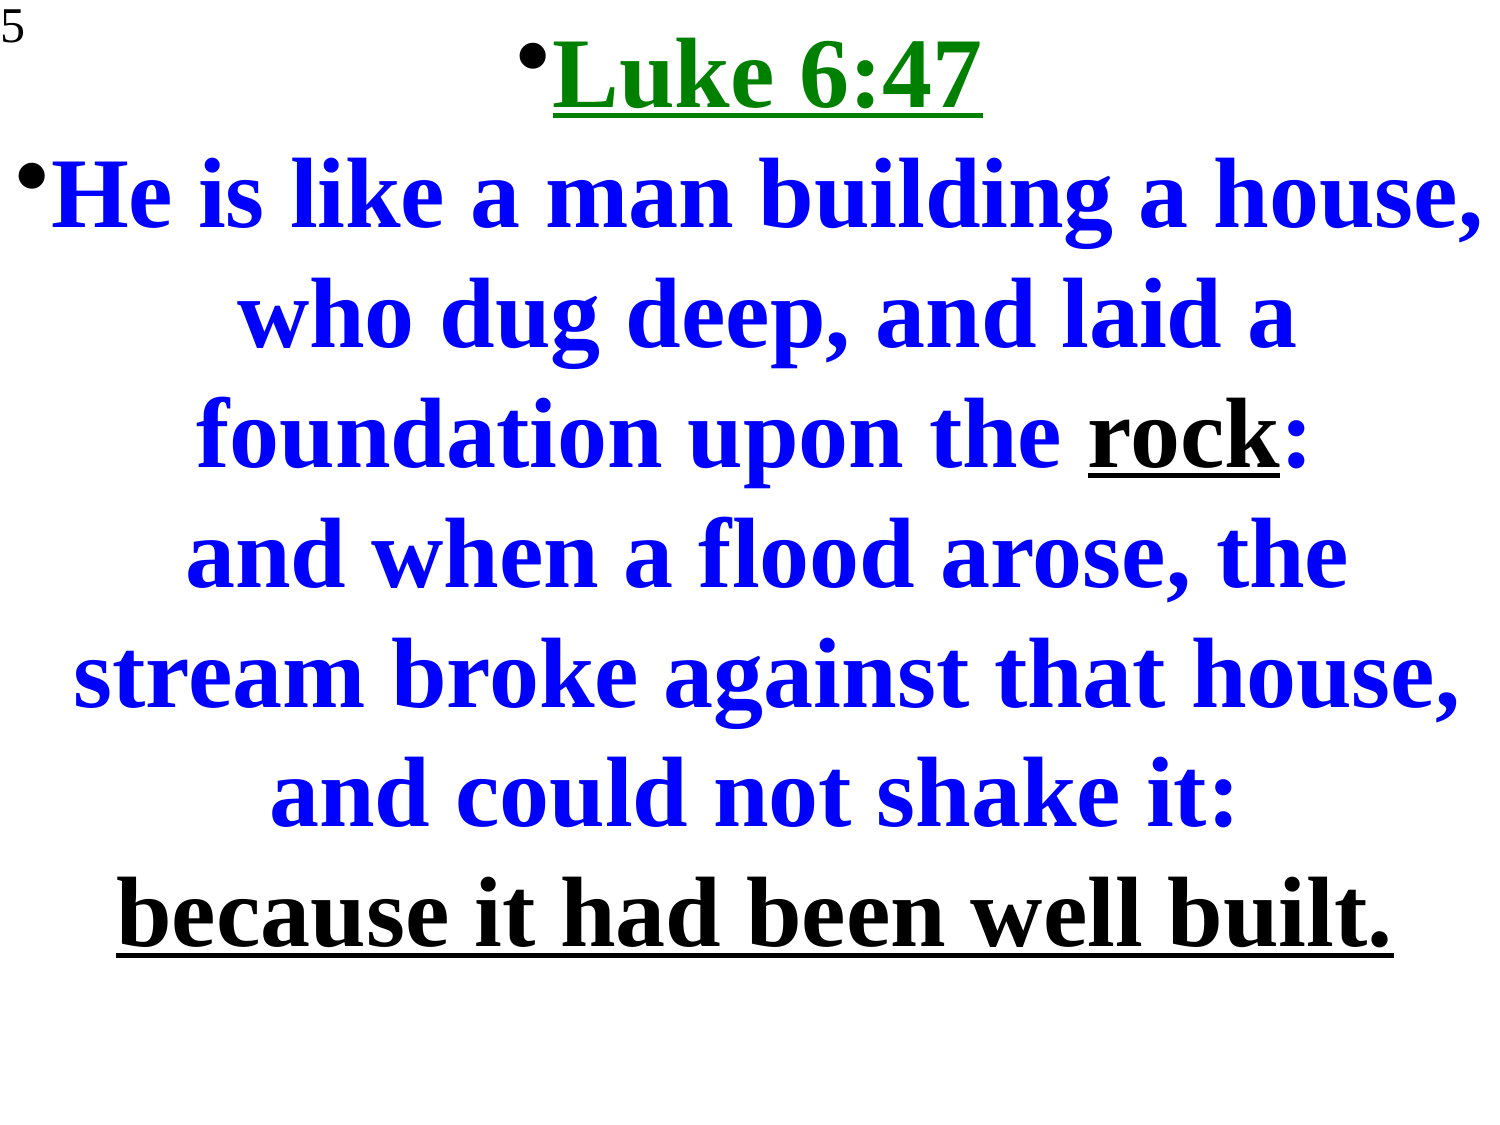

Luke 6:47
He is like a man building a house, who dug deep, and laid a foundation upon the rock:
and when a flood arose, the stream broke against that house, and could not shake it:
because it had been well built.